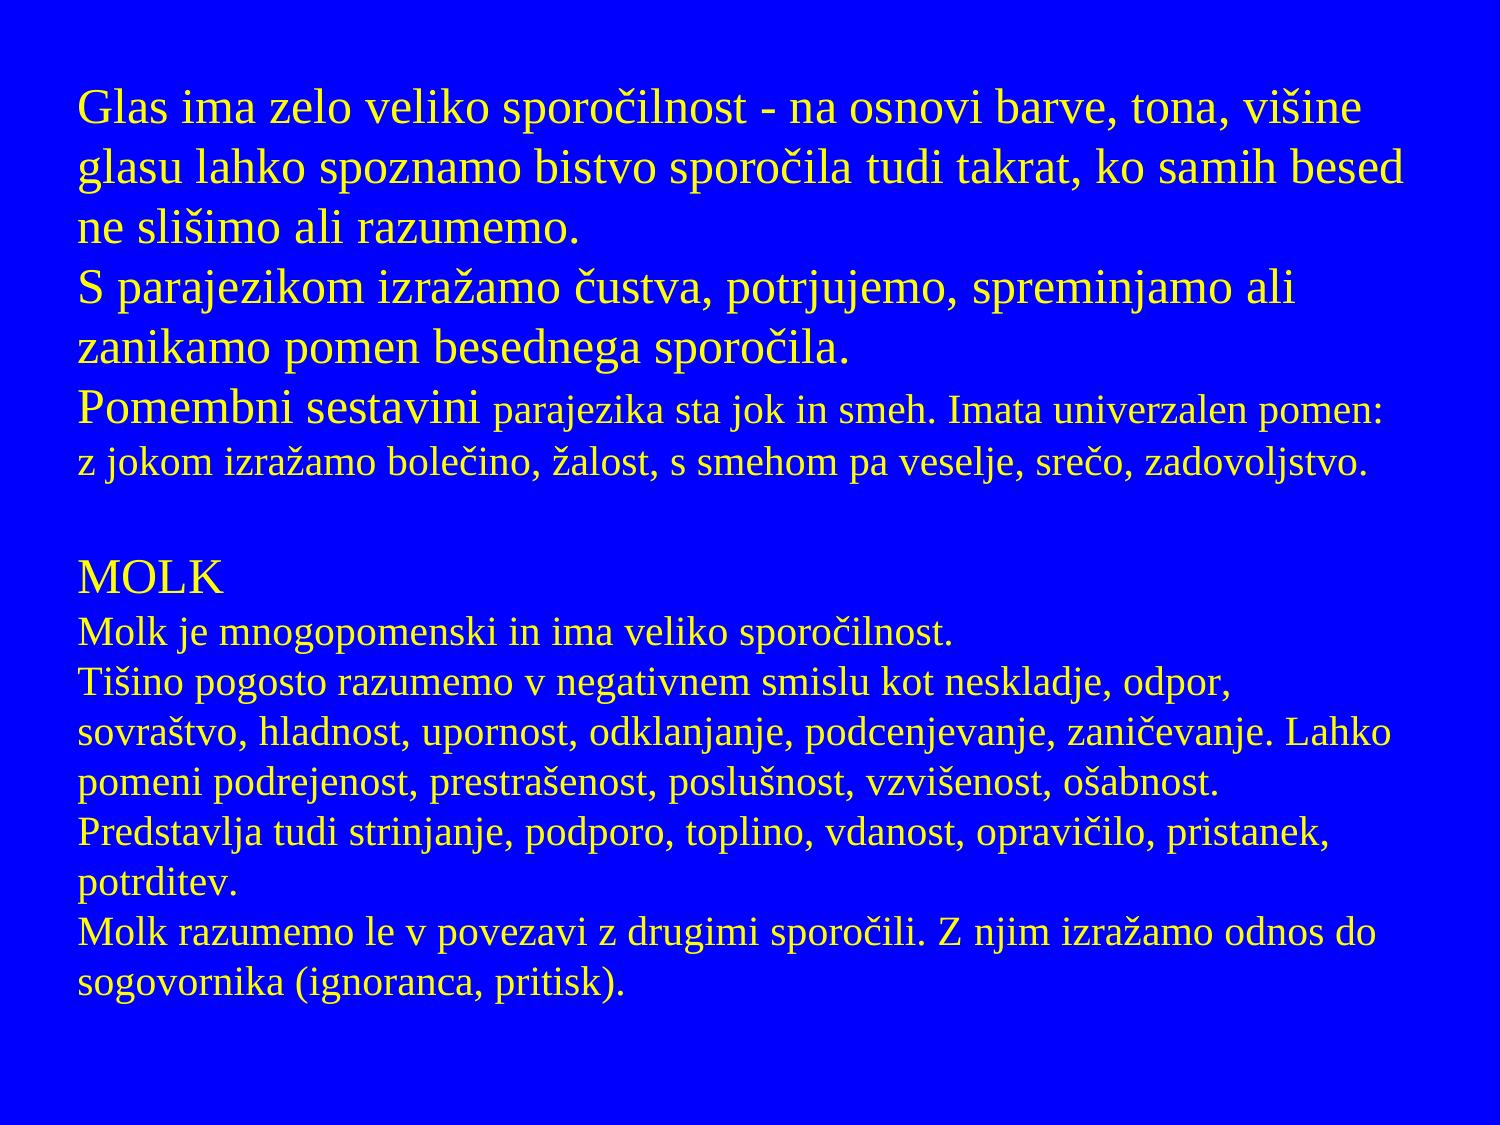

# Glas ima zelo veliko sporočilnost - na osnovi barve, tona, višine glasu lahko spoznamo bistvo sporočila tudi takrat, ko samih besed ne slišimo ali razumemo. S parajezikom izražamo čustva, potrjujemo, spreminjamo ali zanikamo pomen besednega sporočila.  Pomembni sestavini parajezika sta jok in smeh. Imata univerzalen pomen: z jokom izražamo bolečino, žalost, s smehom pa veselje, srečo, zadovoljstvo. MOLK Molk je mnogopomenski in ima veliko sporočilnost. Tišino pogosto razumemo v negativnem smislu kot neskladje, odpor, sovraštvo, hladnost, upornost, odklanjanje, podcenjevanje, zaničevanje. Lahko pomeni podrejenost, prestrašenost, poslušnost, vzvišenost, ošabnost. Predstavlja tudi strinjanje, podporo, toplino, vdanost, opravičilo, pristanek, potrditev. Molk razumemo le v povezavi z drugimi sporočili. Z njim izražamo odnos do sogovornika (ignoranca, pritisk).